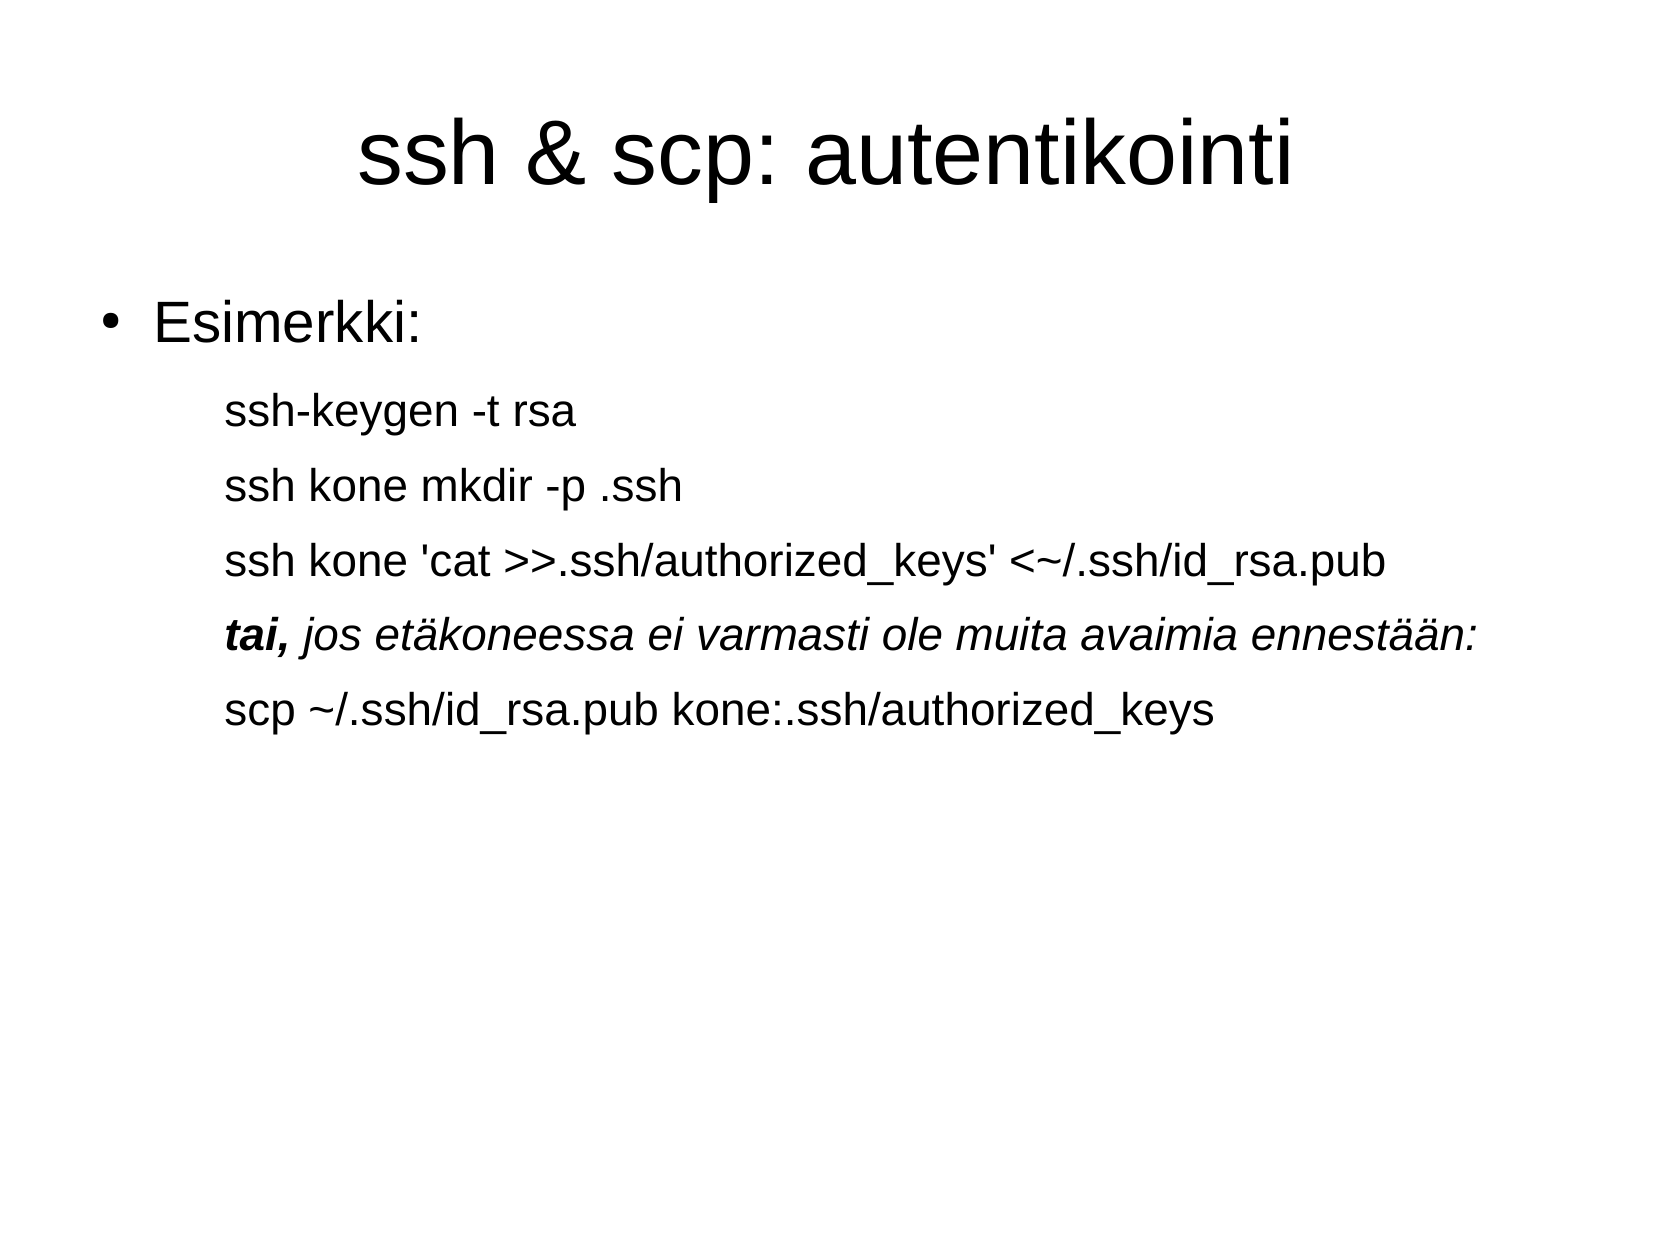

# ssh & scp: autentikointi
Esimerkki:
ssh-keygen -t rsa
ssh kone mkdir -p .ssh
ssh kone 'cat >>.ssh/authorized_keys' <~/.ssh/id_rsa.pub
tai, jos etäkoneessa ei varmasti ole muita avaimia ennestään:
scp ~/.ssh/id_rsa.pub kone:.ssh/authorized_keys